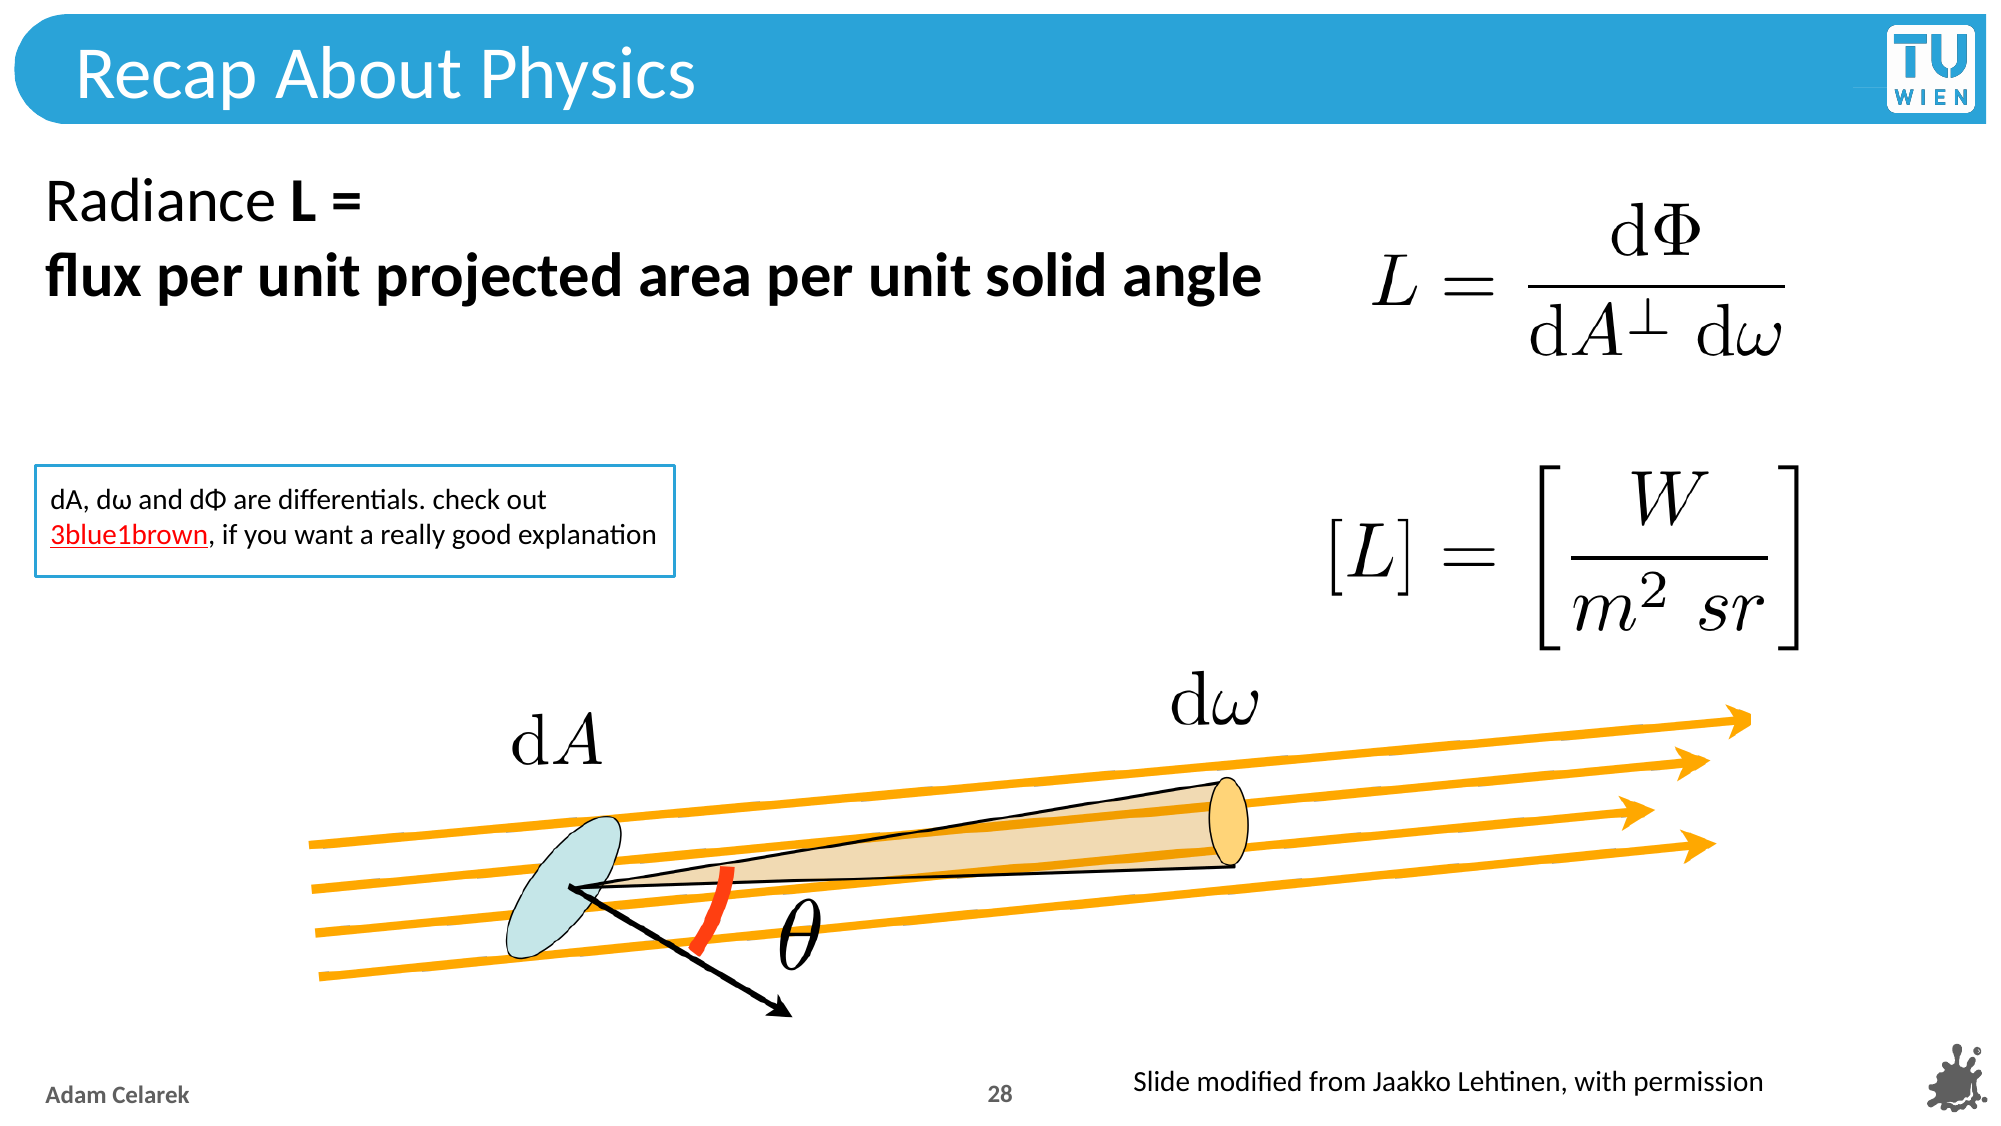

# Recap About Physics
Radiance L =
flux per unit projected area per unit solid angle
dA, dω and dΦ are differentials. check out 3blue1brown, if you want a really good explanation
Slide modified from Jaakko Lehtinen, with permission
Adam Celarek